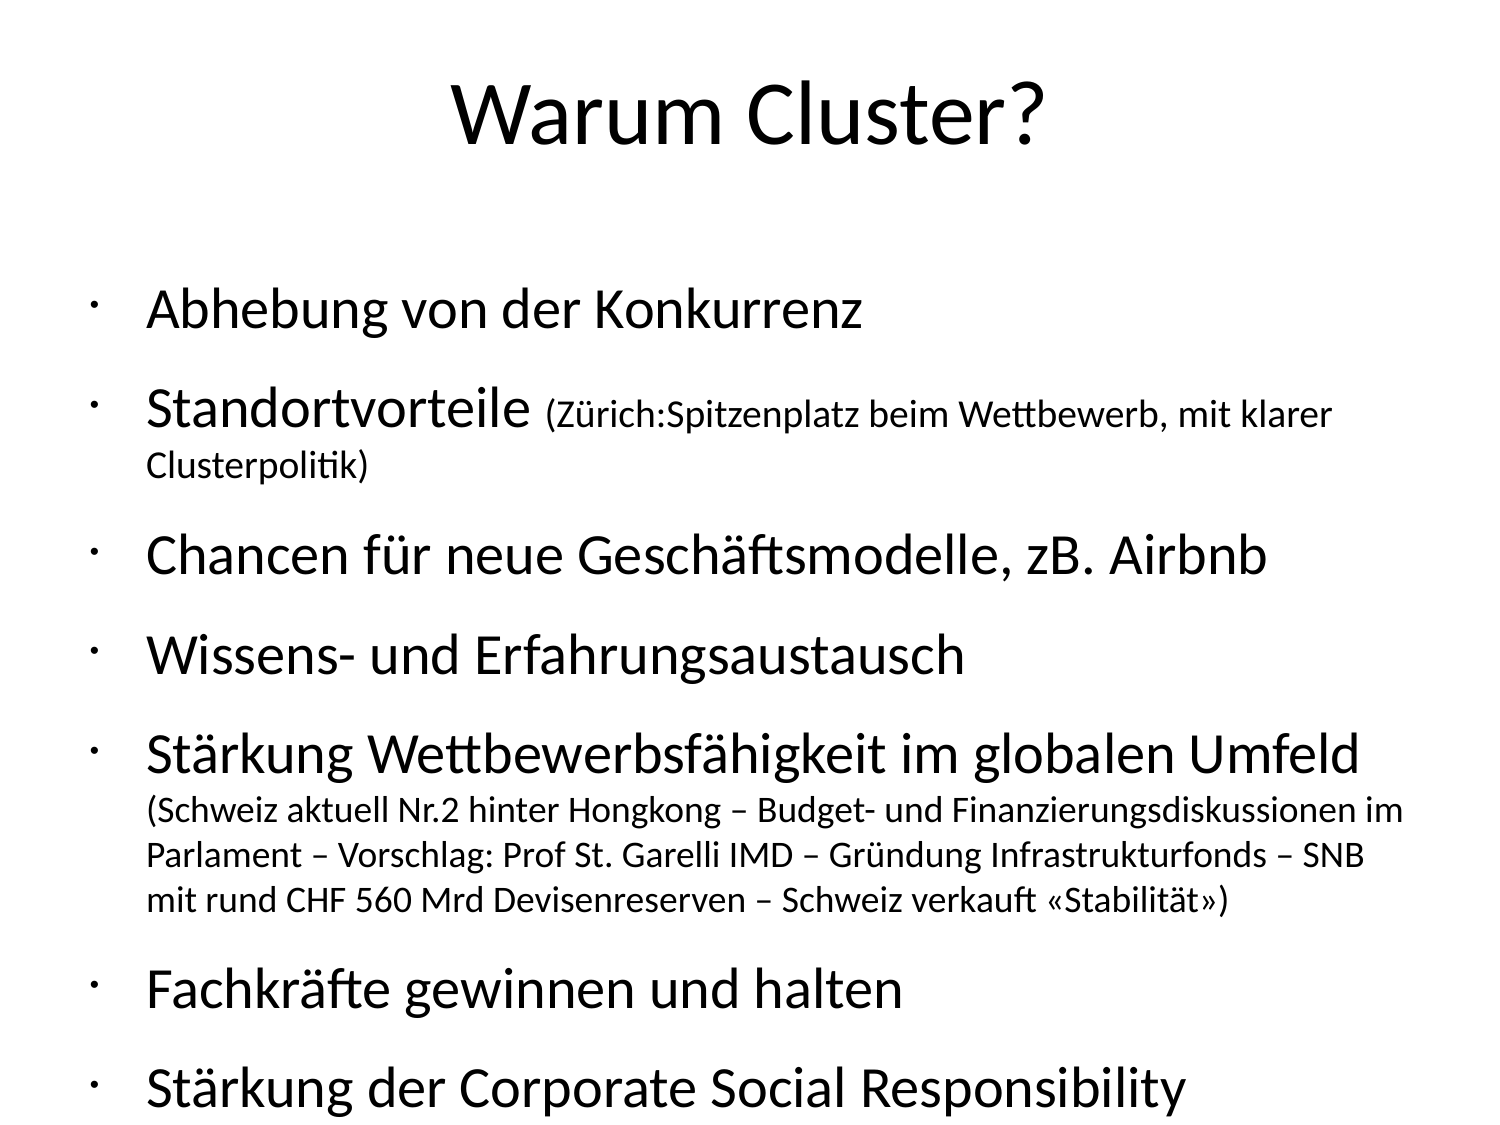

# Warum Cluster?
Abhebung von der Konkurrenz
Standortvorteile (Zürich:Spitzenplatz beim Wettbewerb, mit klarer Clusterpolitik)
Chancen für neue Geschäftsmodelle, zB. Airbnb
Wissens- und Erfahrungsaustausch
Stärkung Wettbewerbsfähigkeit im globalen Umfeld (Schweiz aktuell Nr.2 hinter Hongkong – Budget- und Finanzierungsdiskussionen im Parlament – Vorschlag: Prof St. Garelli IMD – Gründung Infrastrukturfonds – SNB mit rund CHF 560 Mrd Devisenreserven – Schweiz verkauft «Stabilität»)
Fachkräfte gewinnen und halten
Stärkung der Corporate Social Responsibility
Verbesserung des Technologietransfers
Verbesserung der Produktivität
Erleichterung für Neugründungen (300 start-ups der ETH, mit der Entwicklung weltweiter Industriestandards- Achtung: Besteuerung als Problem)
Nutzung der kollektiven Intelligenz